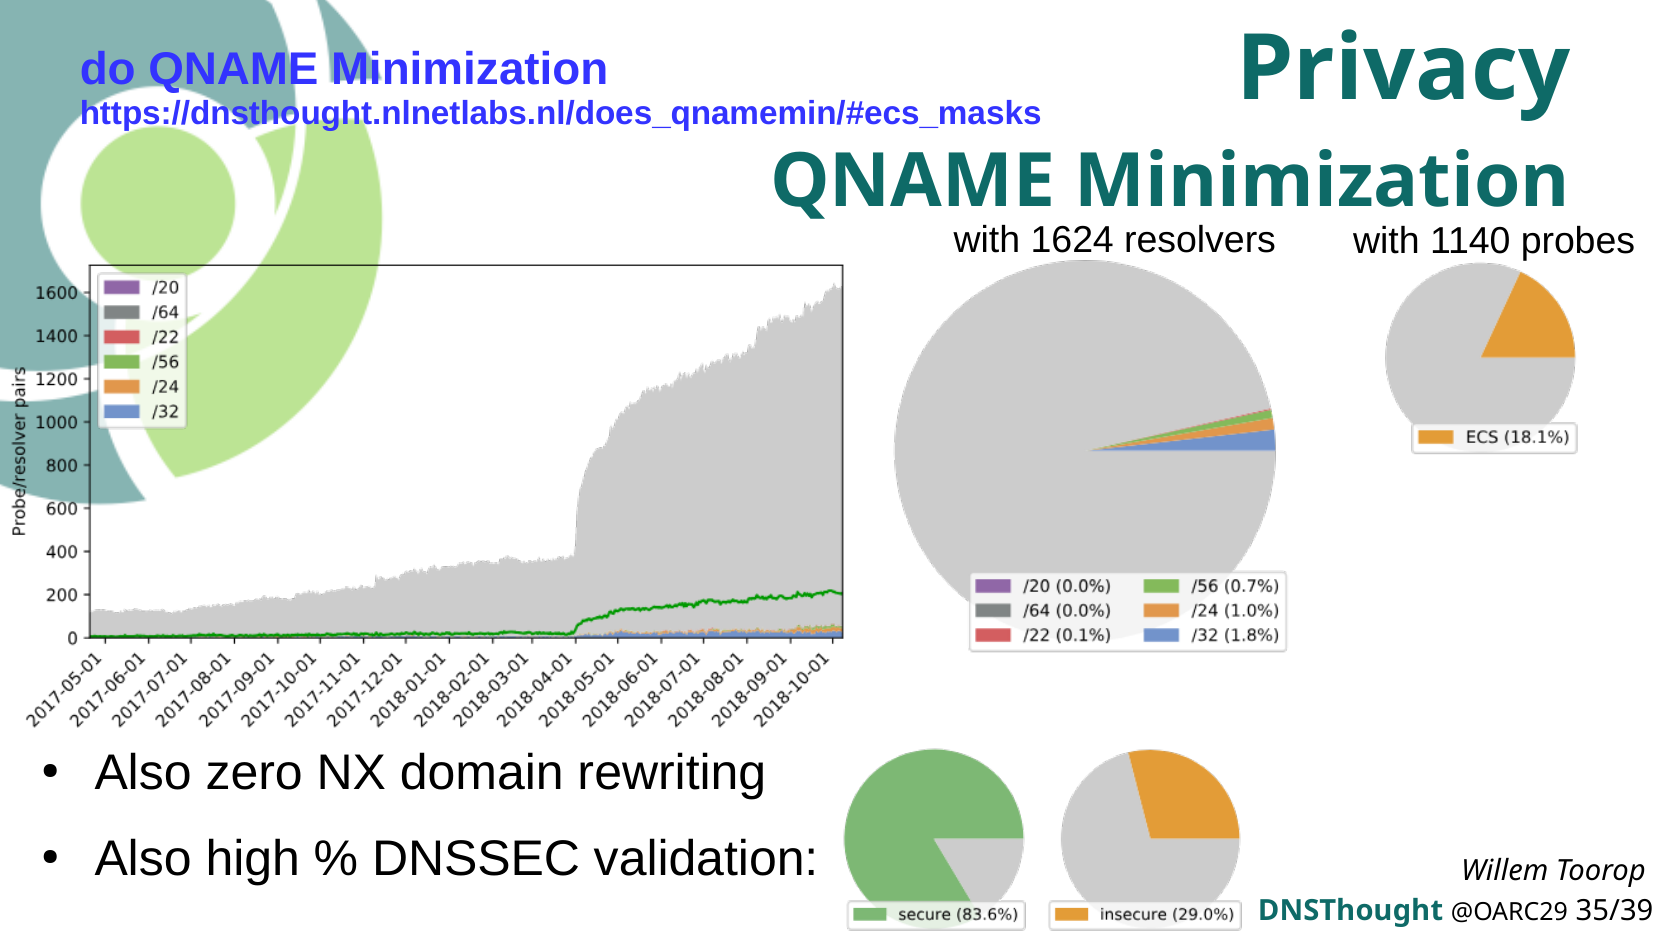

# Privacy QNAME Minimization
do QNAME Minimization
https://dnsthought.nlnetlabs.nl/does_qnamemin/#ecs_masks
with 1624 resolvers
with 1140 probes
Also zero NX domain rewriting
Also high % DNSSEC validation:
35